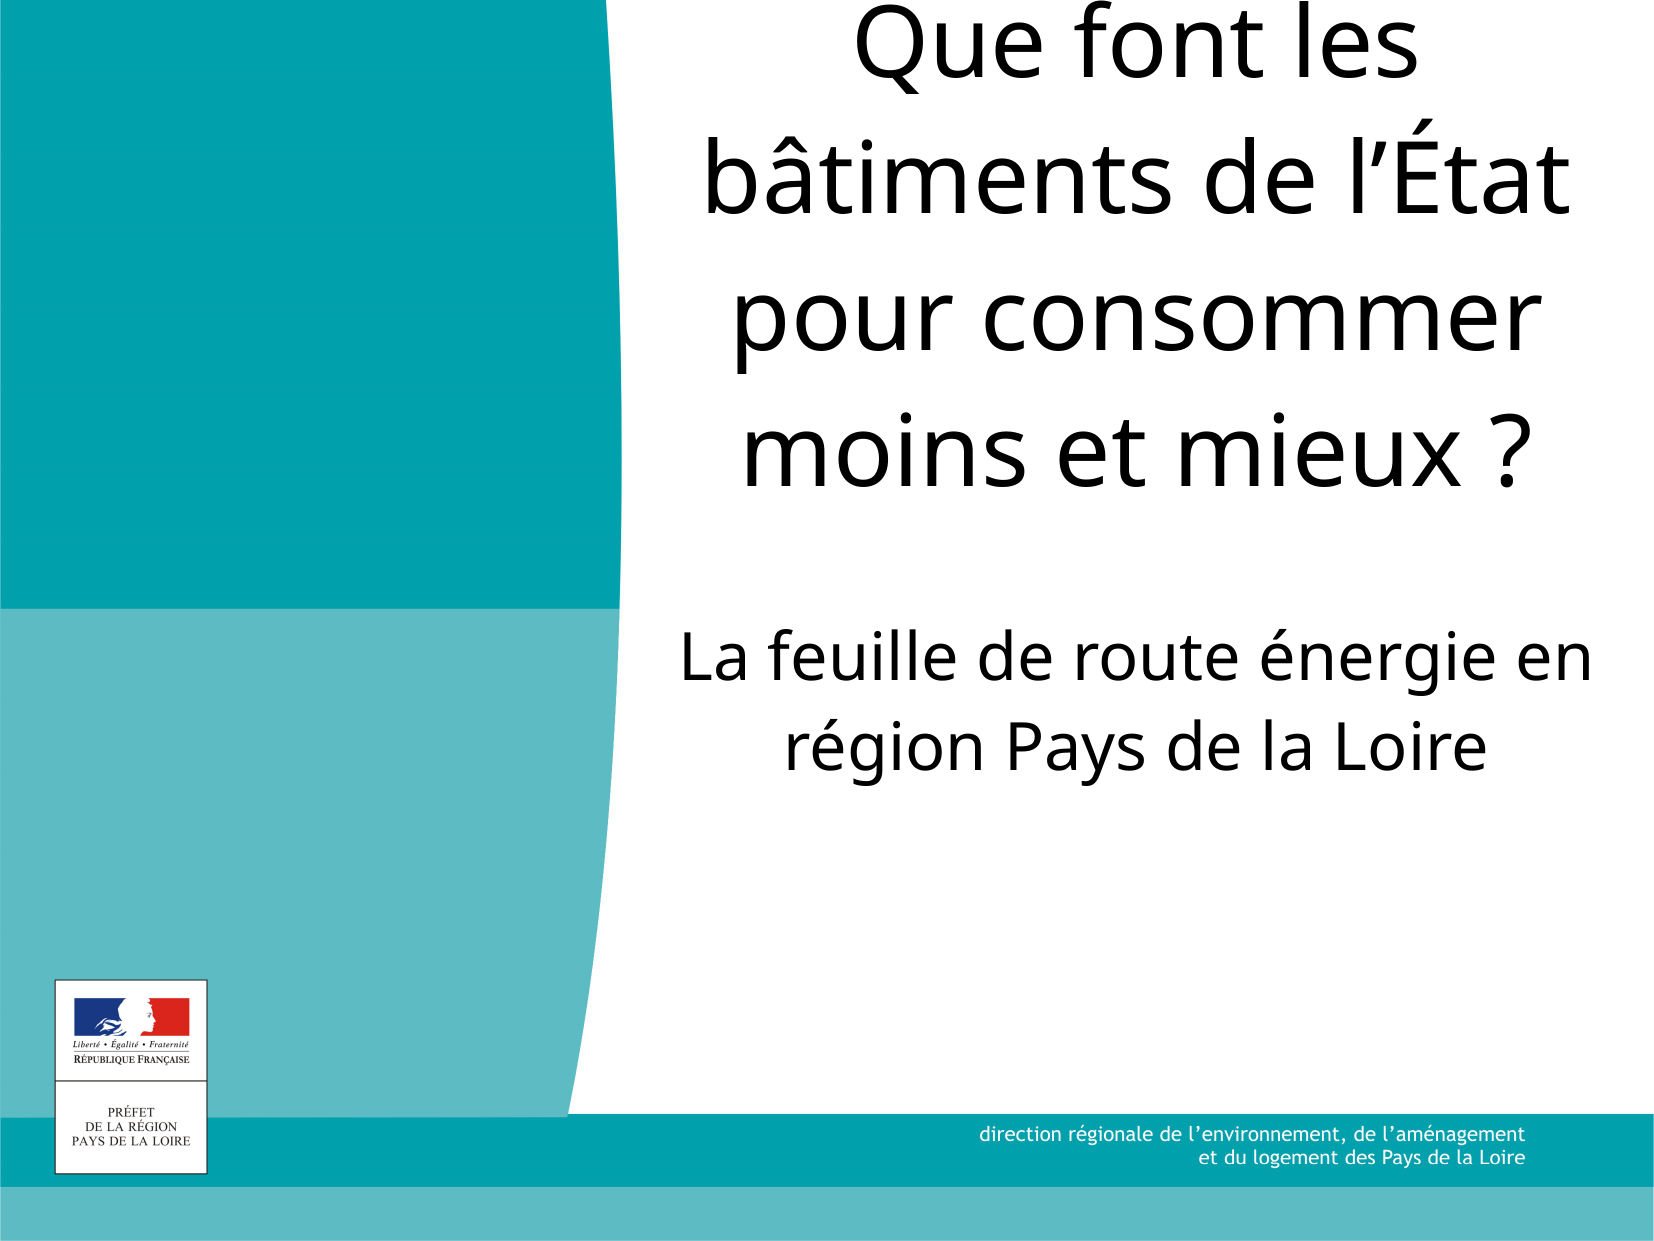

# Que font les bâtiments de l’État pour consommer moins et mieux ?
La feuille de route énergie en région Pays de la Loire